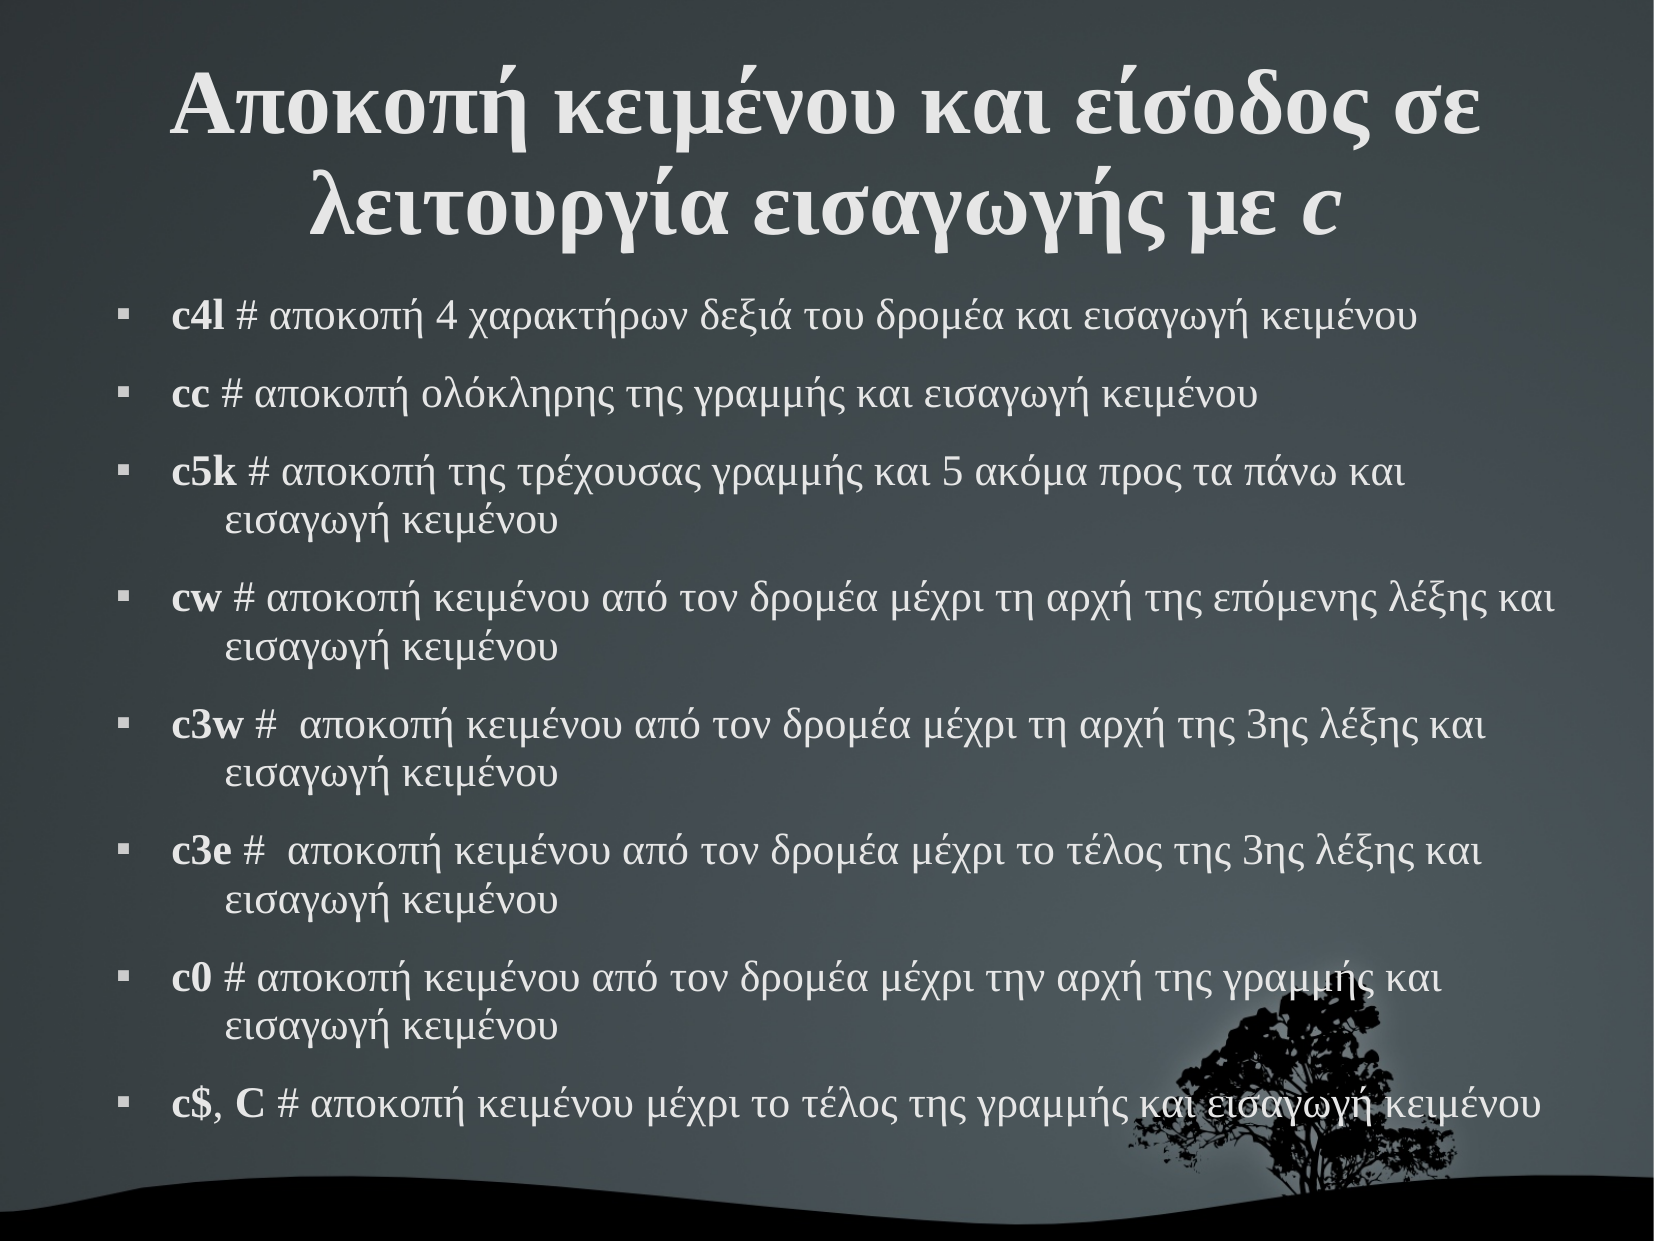

# Αποκοπή κειμένου και είσοδος σε λειτουργία εισαγωγής με c
c4l # αποκοπή 4 χαρακτήρων δεξιά του δρομέα και εισαγωγή κειμένου
cc # αποκοπή ολόκληρης της γραμμής και εισαγωγή κειμένου
c5k # αποκοπή της τρέχουσας γραμμής και 5 ακόμα προς τα πάνω και εισαγωγή κειμένου
cw # αποκοπή κειμένου από τον δρομέα μέχρι τη αρχή της επόμενης λέξης και εισαγωγή κειμένου
c3w # αποκοπή κειμένου από τον δρομέα μέχρι τη αρχή της 3ης λέξης και εισαγωγή κειμένου
c3e # αποκοπή κειμένου από τον δρομέα μέχρι το τέλος της 3ης λέξης και εισαγωγή κειμένου
c0 # αποκοπή κειμένου από τον δρομέα μέχρι την αρχή της γραμμής και εισαγωγή κειμένου
c$, C # αποκοπή κειμένου μέχρι το τέλος της γραμμής και εισαγωγή κειμένου